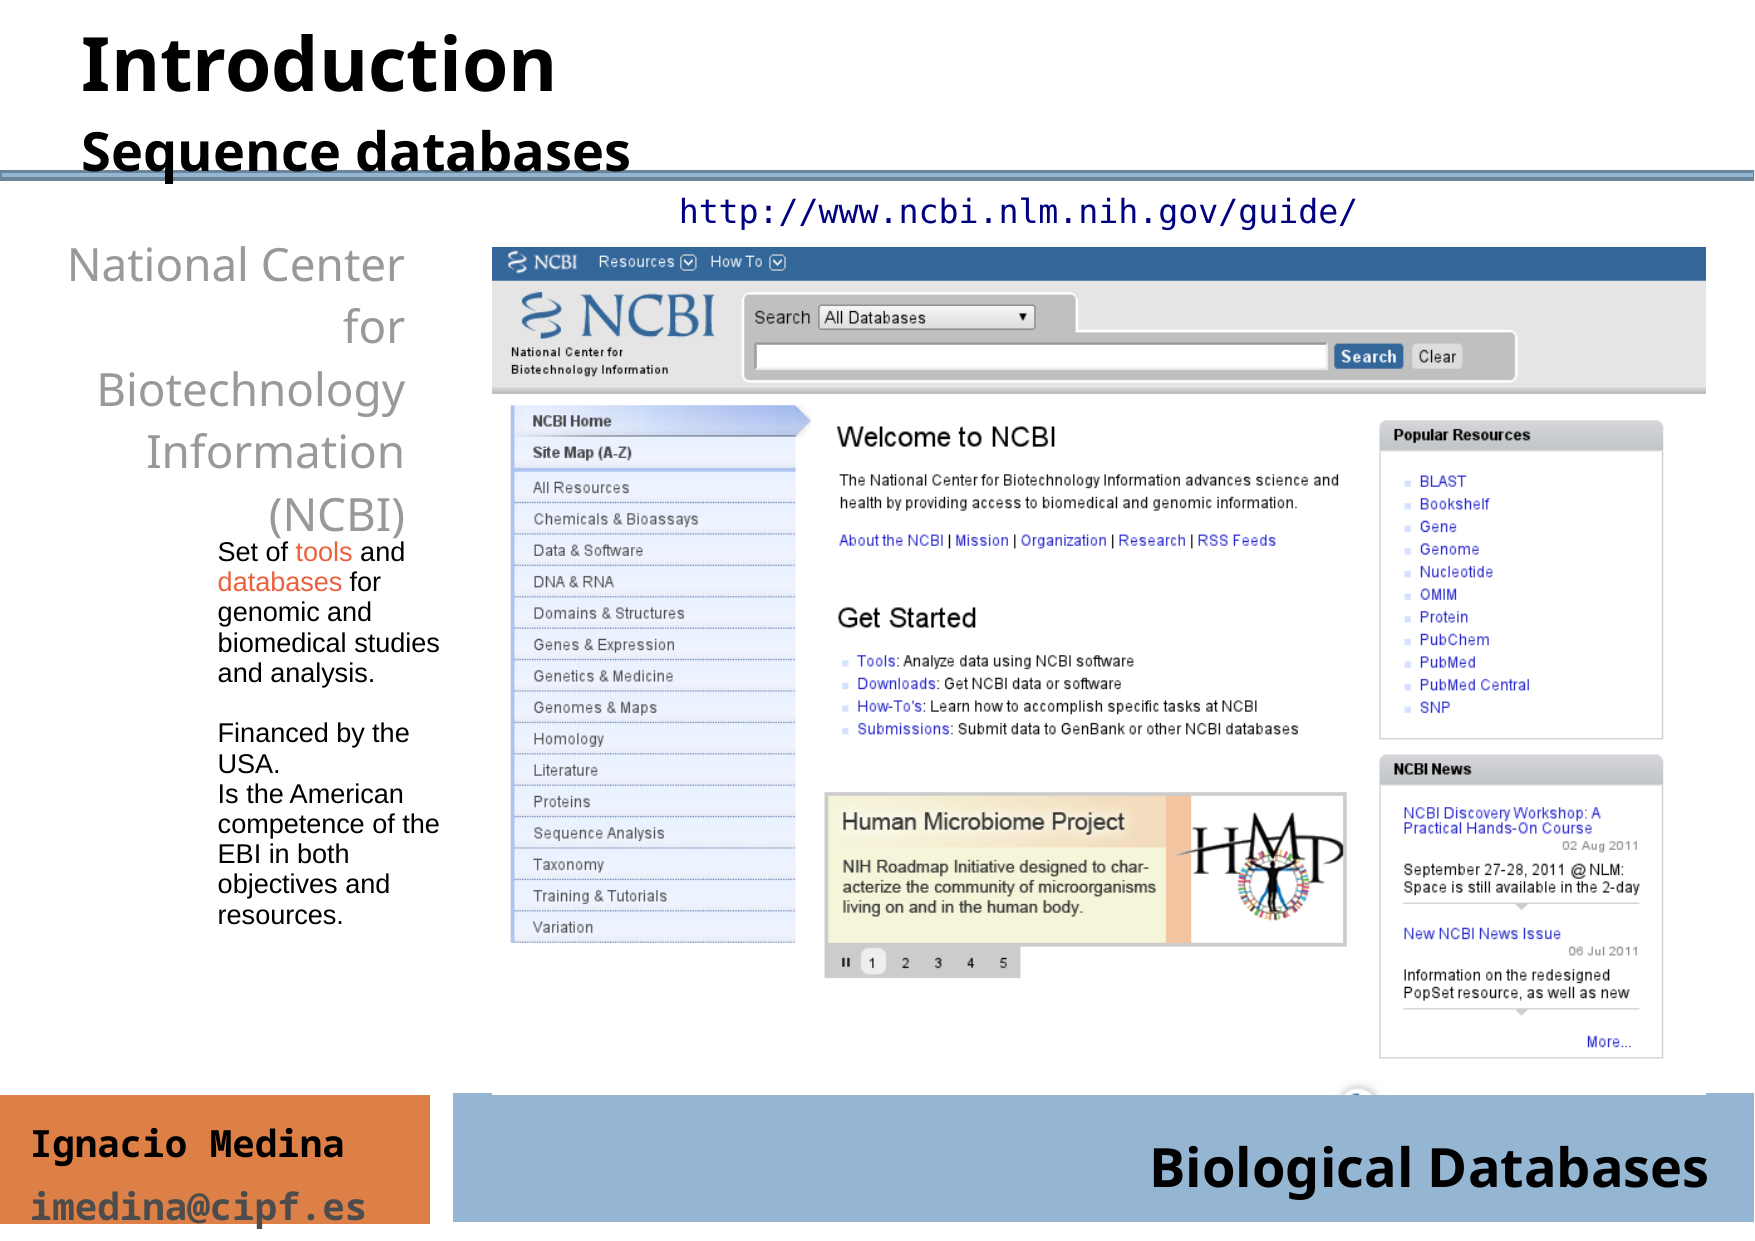

Introduction
Sequence databases
http://www.ncbi.nlm.nih.gov/guide/
National Center for Biotechnology Information (NCBI)
Set of tools and databases for genomic and biomedical studies and analysis.
Financed by the USA.
Is the American competence of the EBI in both objectives and resources.
Ignacio Medina
imedina@cipf.es
Biological Databases